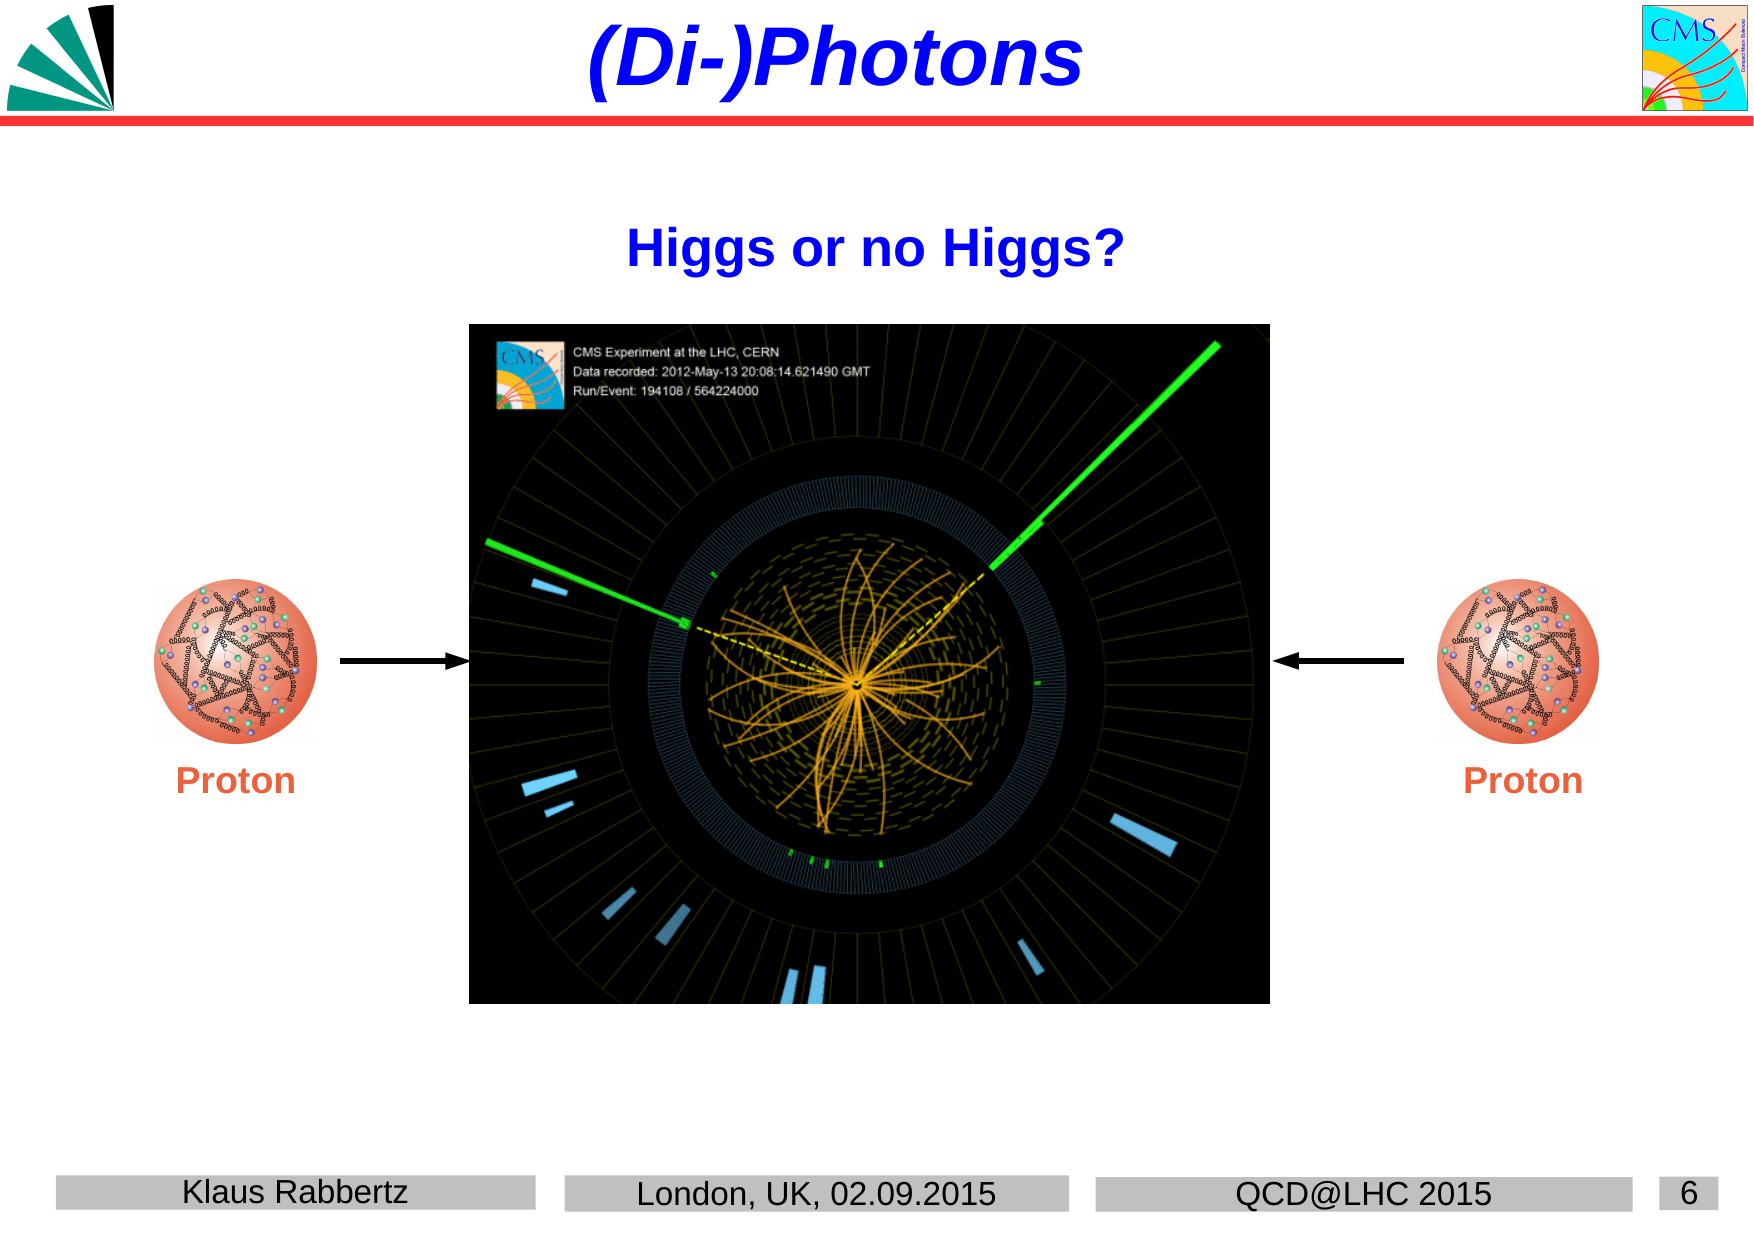

# (Di-)Photons
Higgs or no Higgs?
Proton
Proton